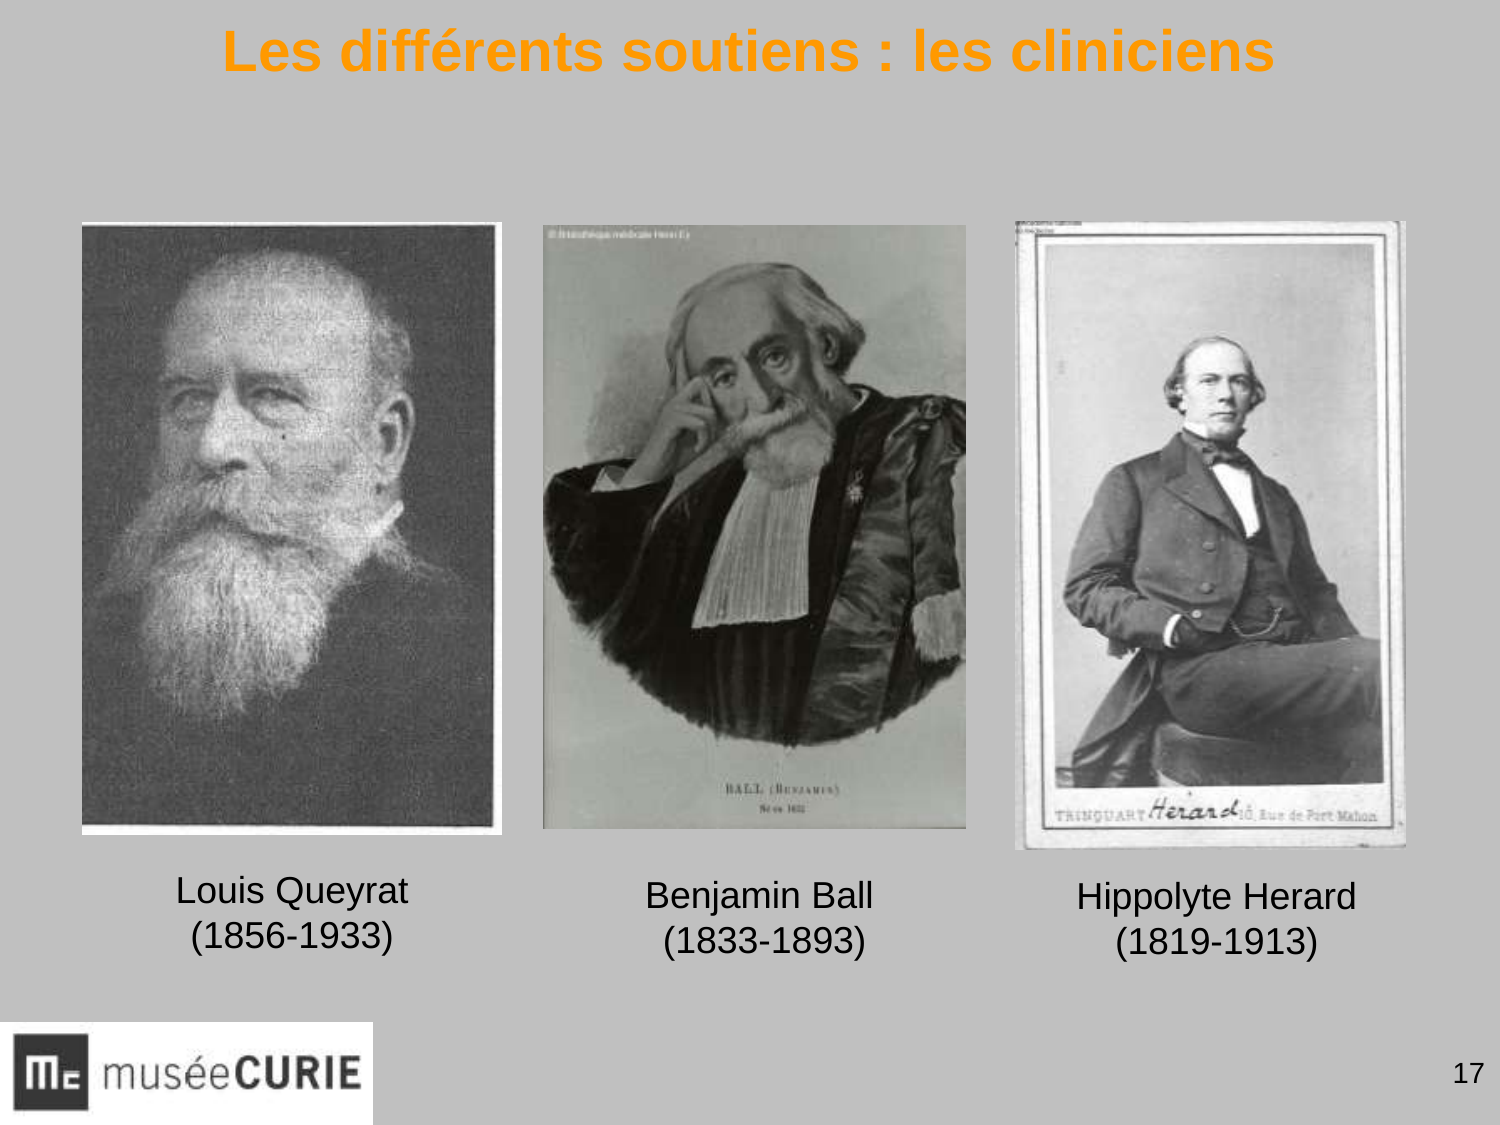

Les différents soutiens : les cliniciens
Louis Queyrat (1856-1933)
Benjamin Ball
(1833-1893)
Hippolyte Herard
 (1819-1913)